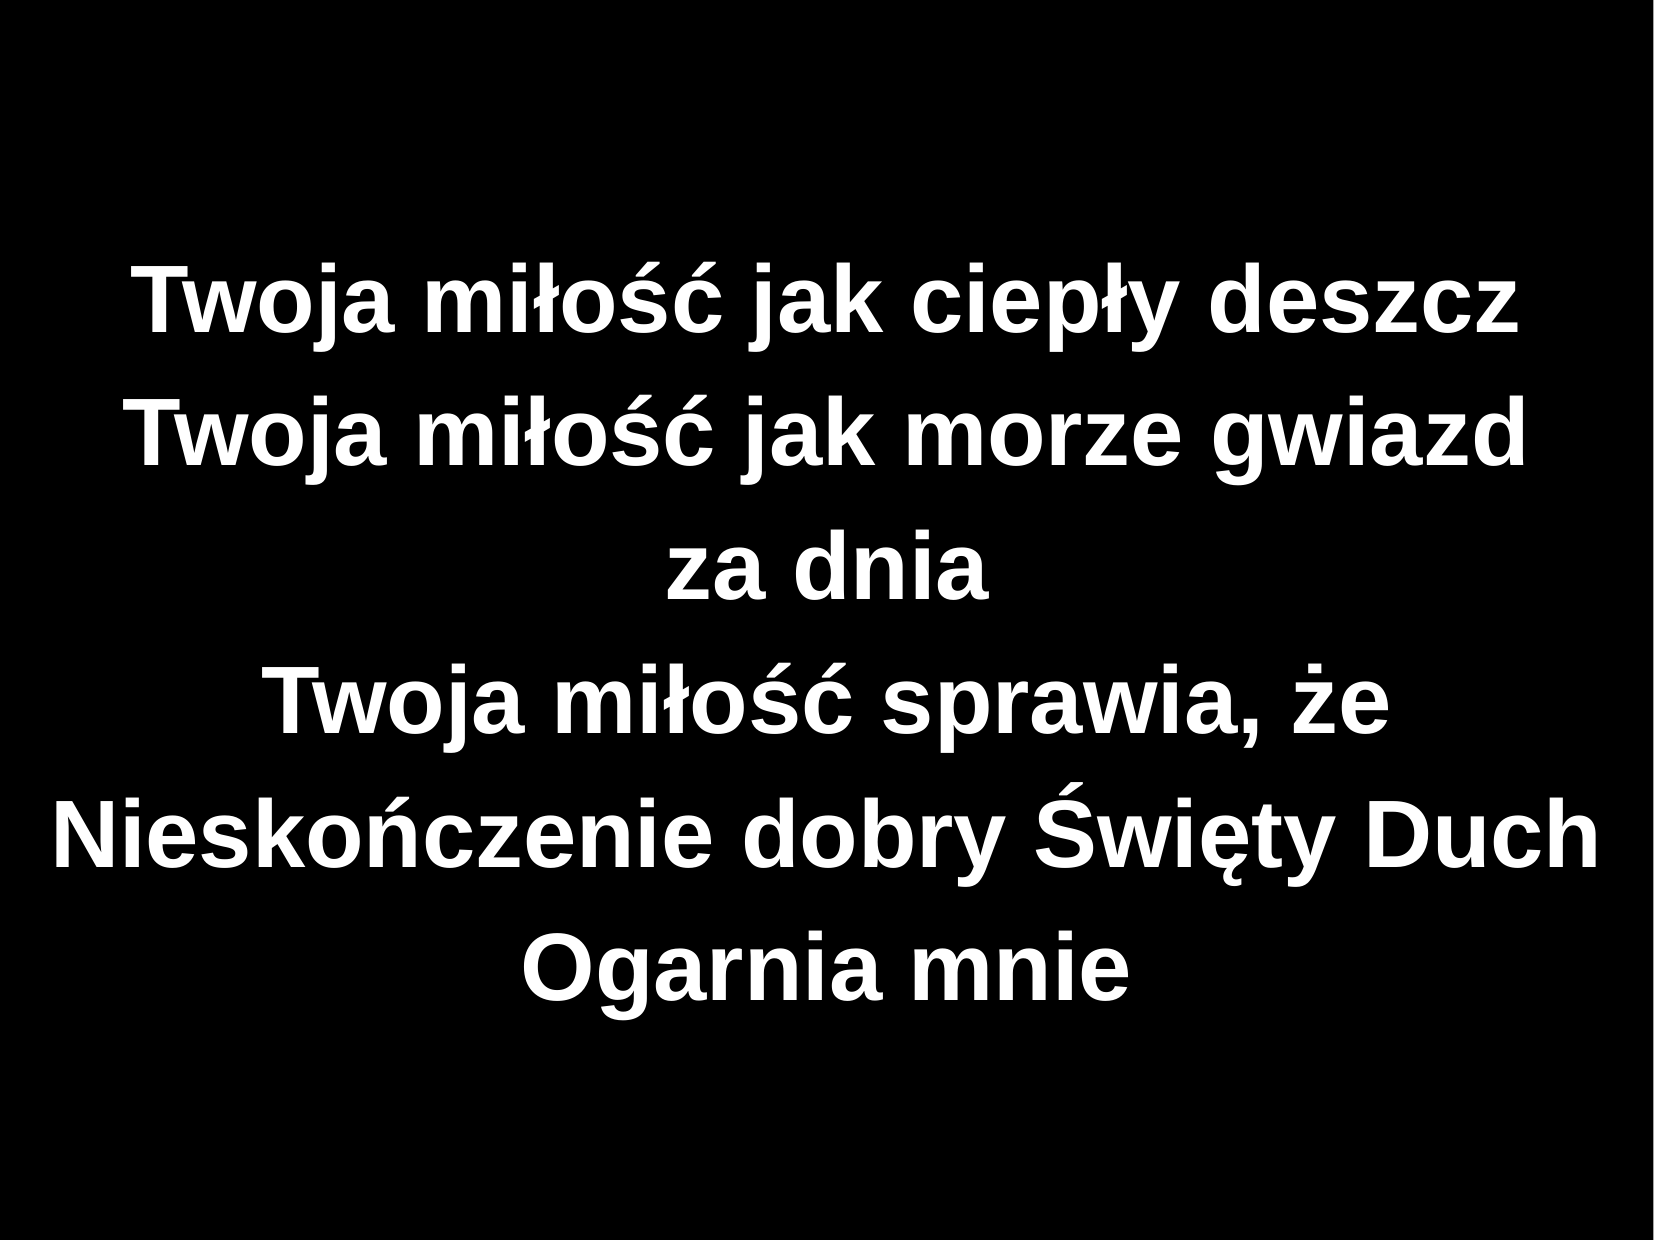

# Twoja miłość jak ciepły deszcz
Twoja miłość jak morze gwiazd
za dnia
Twoja miłość sprawia, że
Nieskończenie dobry Święty Duch
Ogarnia mnie